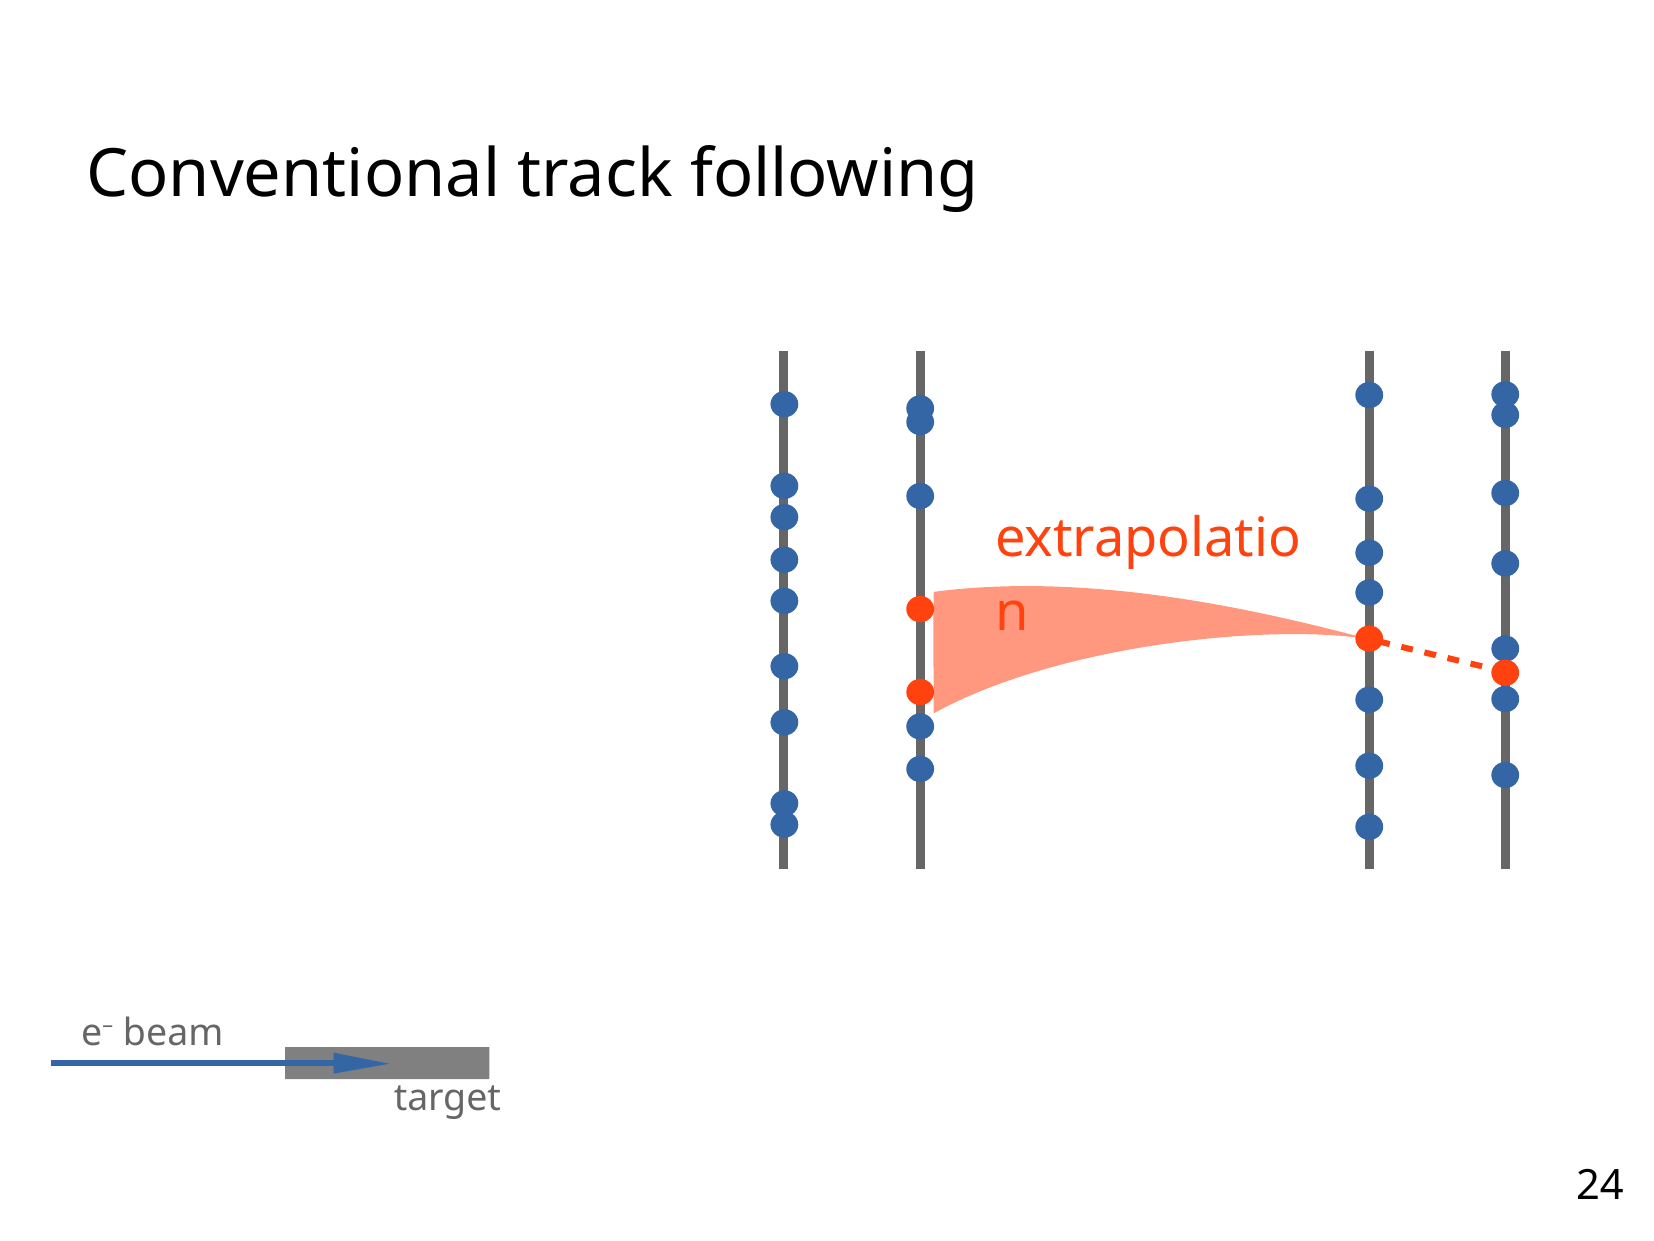

Conventional track following
extrapolation
e– beam
target
24